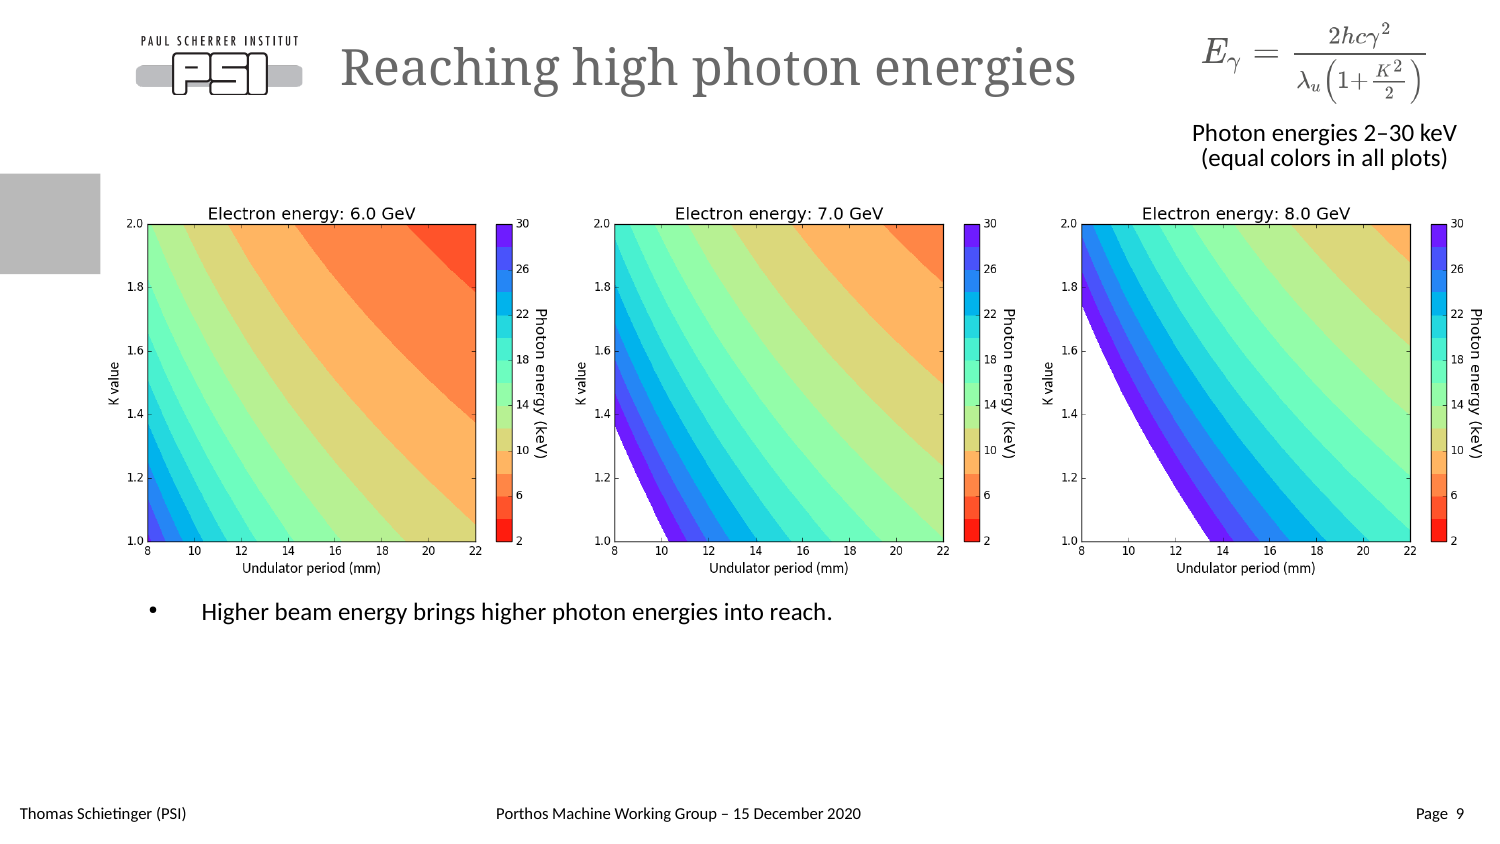

# Reaching high photon energies
Photon energies 2–30 keV
(equal colors in all plots)
Higher beam energy brings higher photon energies into reach.